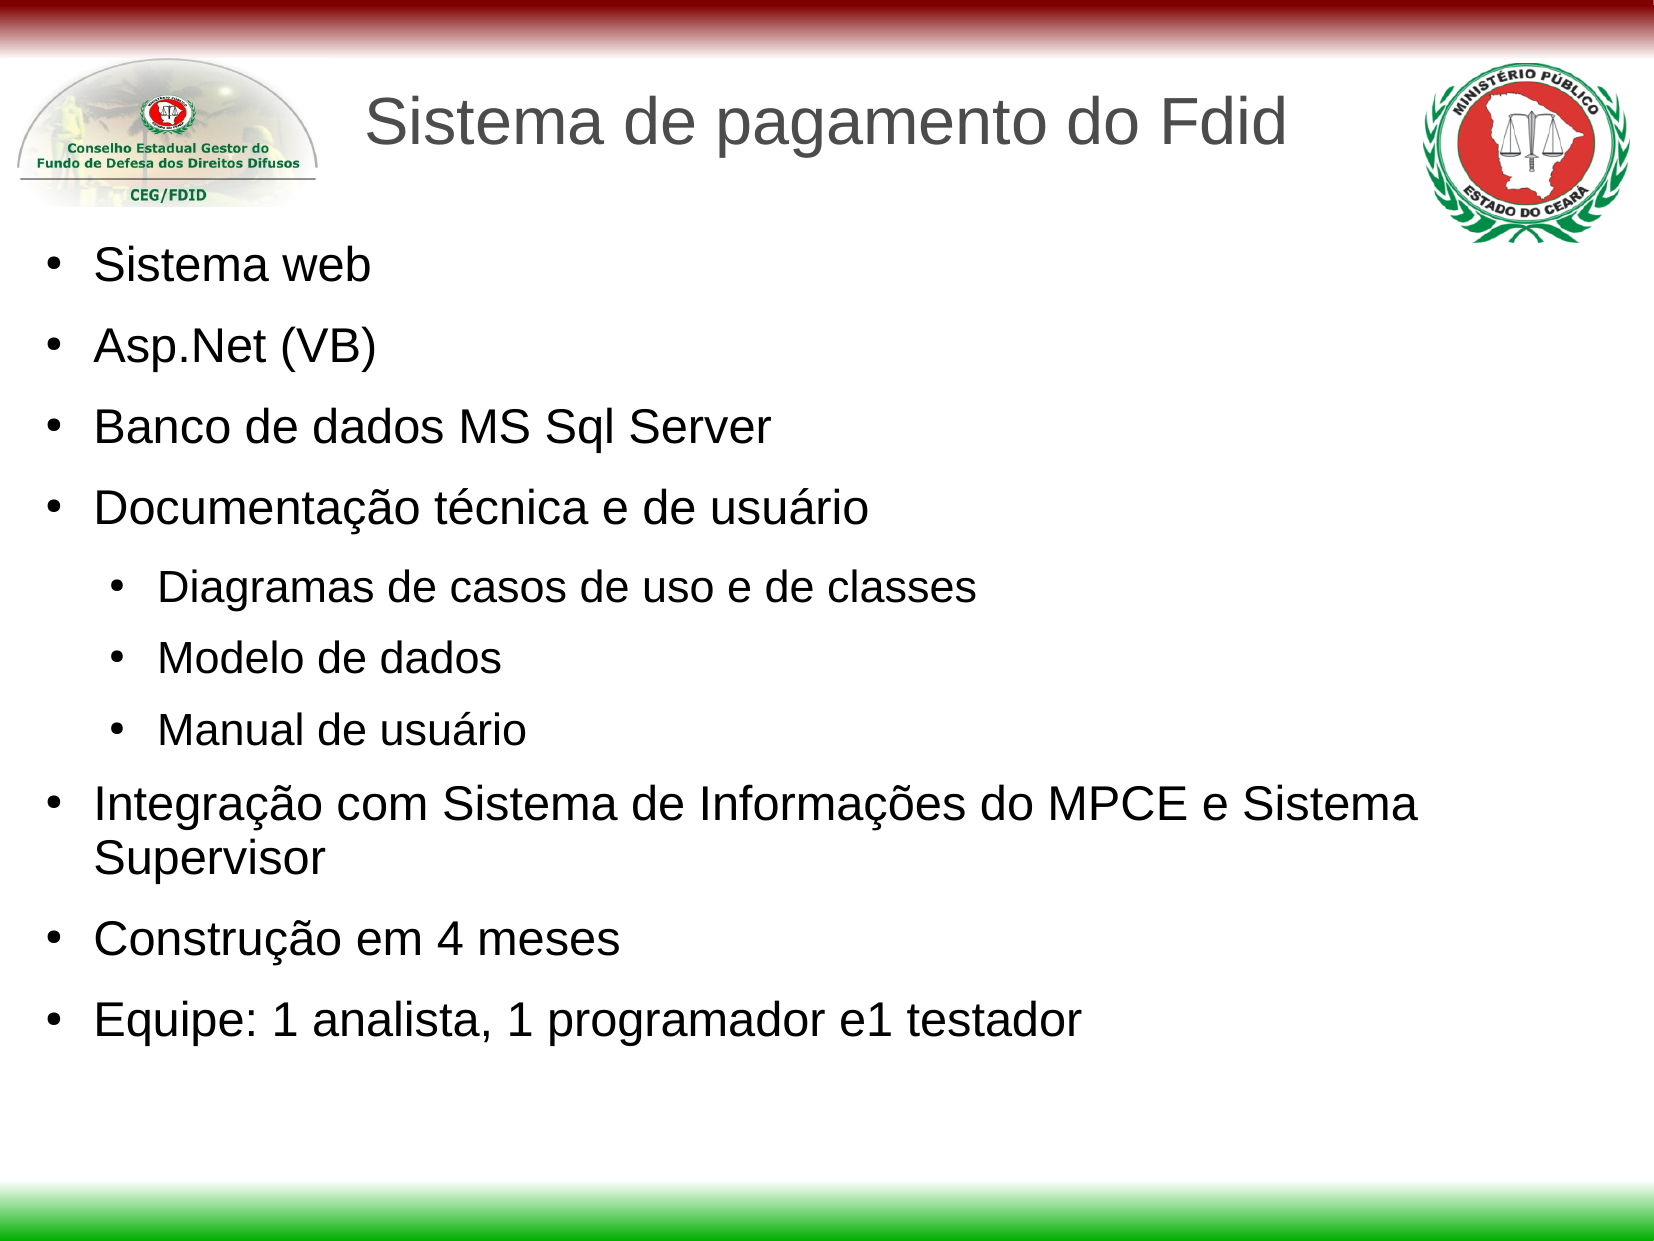

# Sistema de pagamento do Fdid
Sistema web
Asp.Net (VB)
Banco de dados MS Sql Server
Documentação técnica e de usuário
Diagramas de casos de uso e de classes
Modelo de dados
Manual de usuário
Integração com Sistema de Informações do MPCE e Sistema Supervisor
Construção em 4 meses
Equipe: 1 analista, 1 programador e1 testador